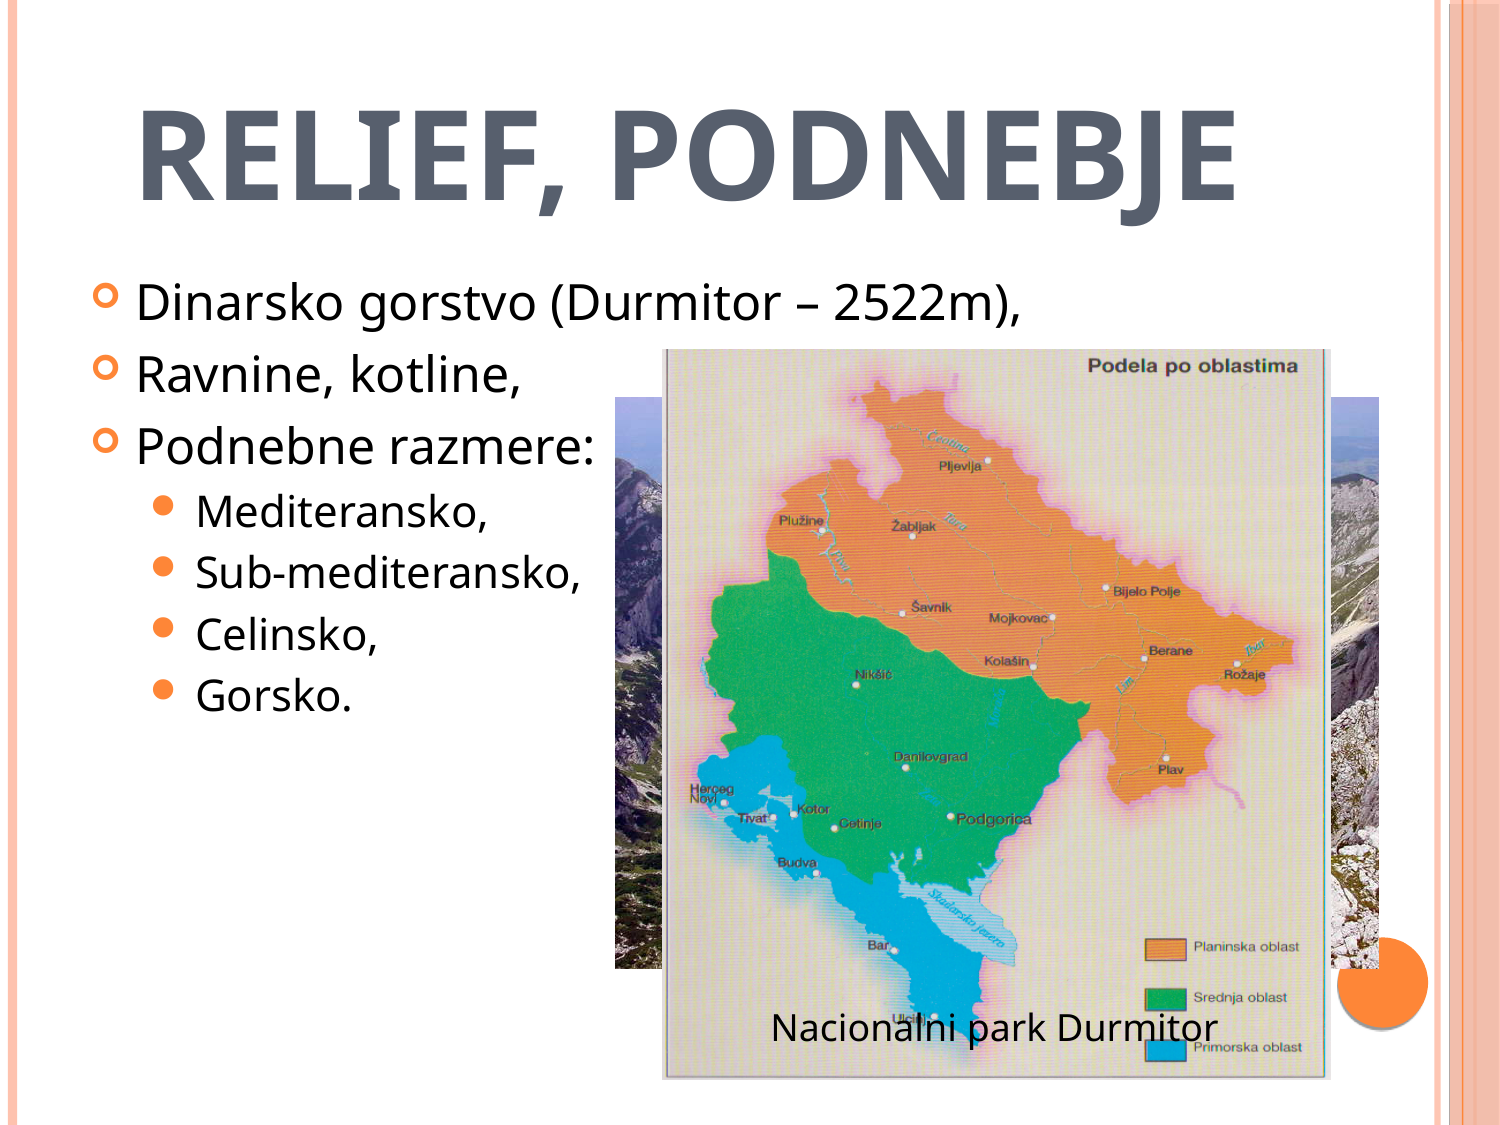

# Relief, Podnebje
Dinarsko gorstvo (Durmitor – 2522m),
Ravnine, kotline,
Podnebne razmere:
Mediteransko,
Sub-mediteransko,
Celinsko,
Gorsko.
Nacionalni park Durmitor